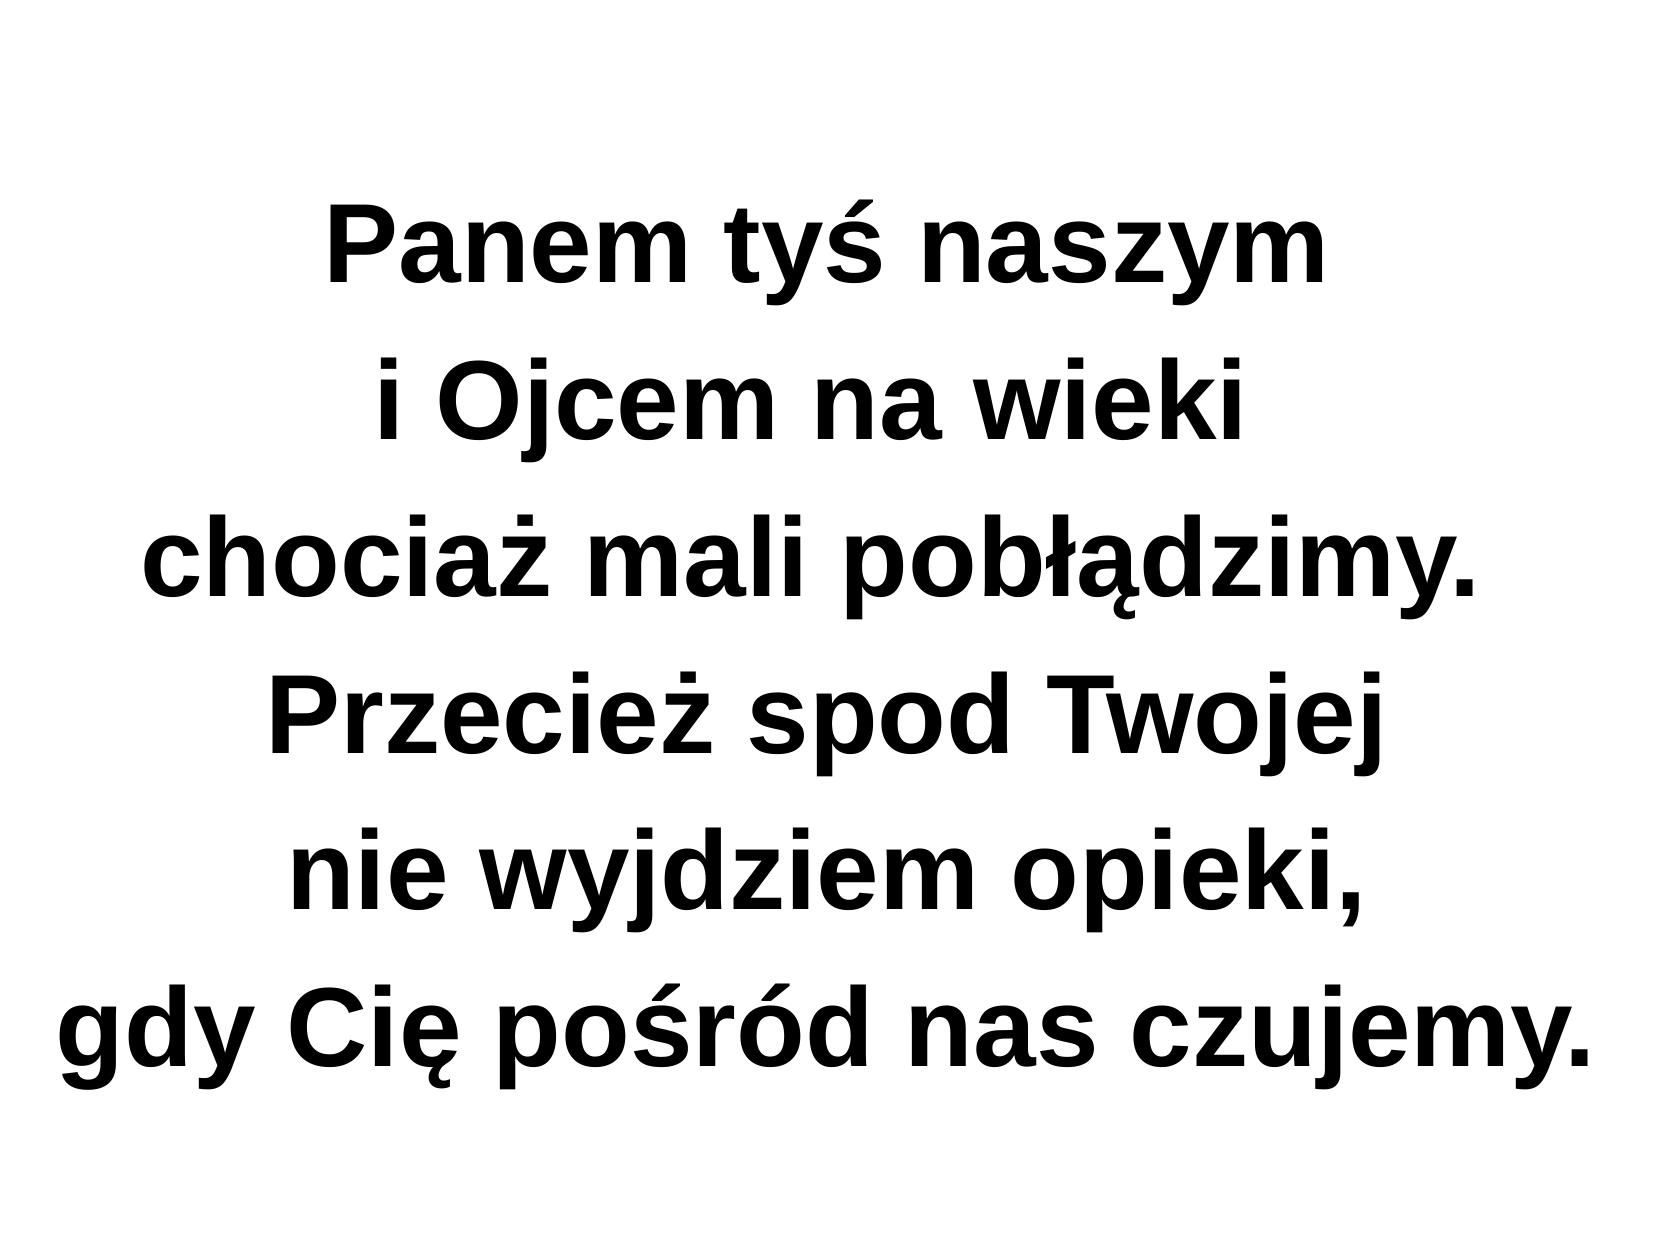

# Panem tyś naszym
i Ojcem na wieki
chociaż mali pobłądzimy.
Przecież spod Twojej
nie wyjdziem opieki,
gdy Cię pośród nas czujemy.